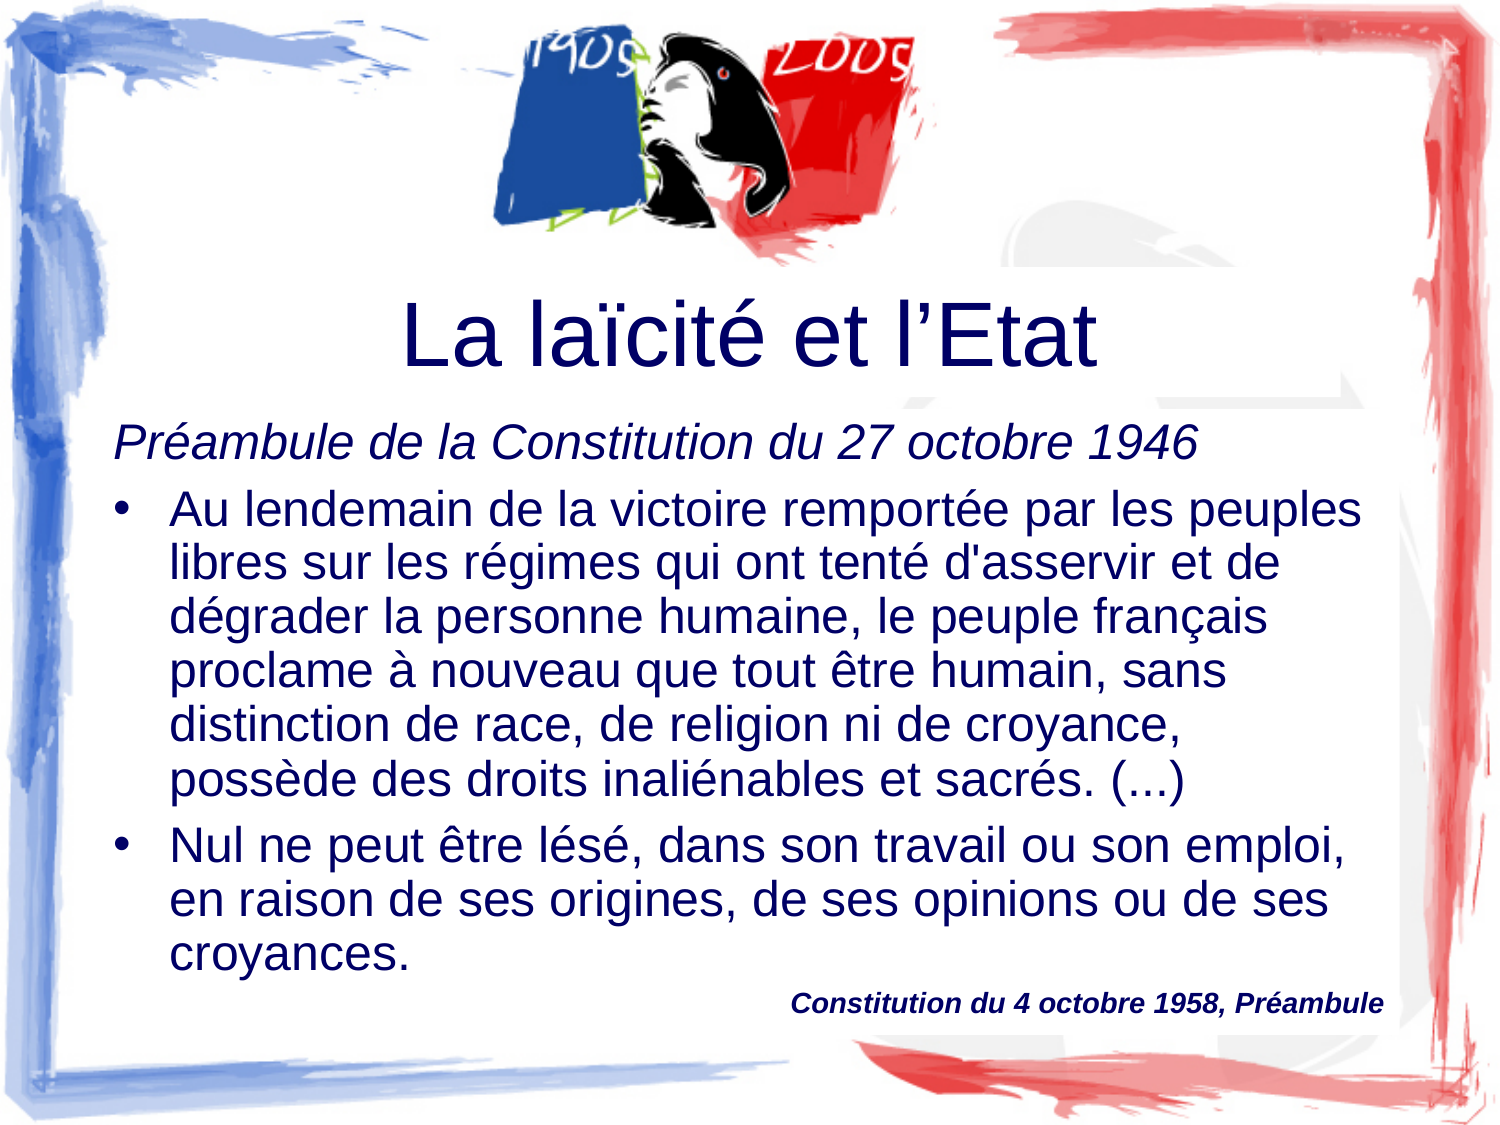

# La laïcité et l’Etat
Préambule de la Constitution du 27 octobre 1946
Au lendemain de la victoire remportée par les peuples libres sur les régimes qui ont tenté d'asservir et de dégrader la personne humaine, le peuple français proclame à nouveau que tout être humain, sans distinction de race, de religion ni de croyance, possède des droits inaliénables et sacrés. (...)
Nul ne peut être lésé, dans son travail ou son emploi, en raison de ses origines, de ses opinions ou de ses croyances.
Constitution du 4 octobre 1958, Préambule